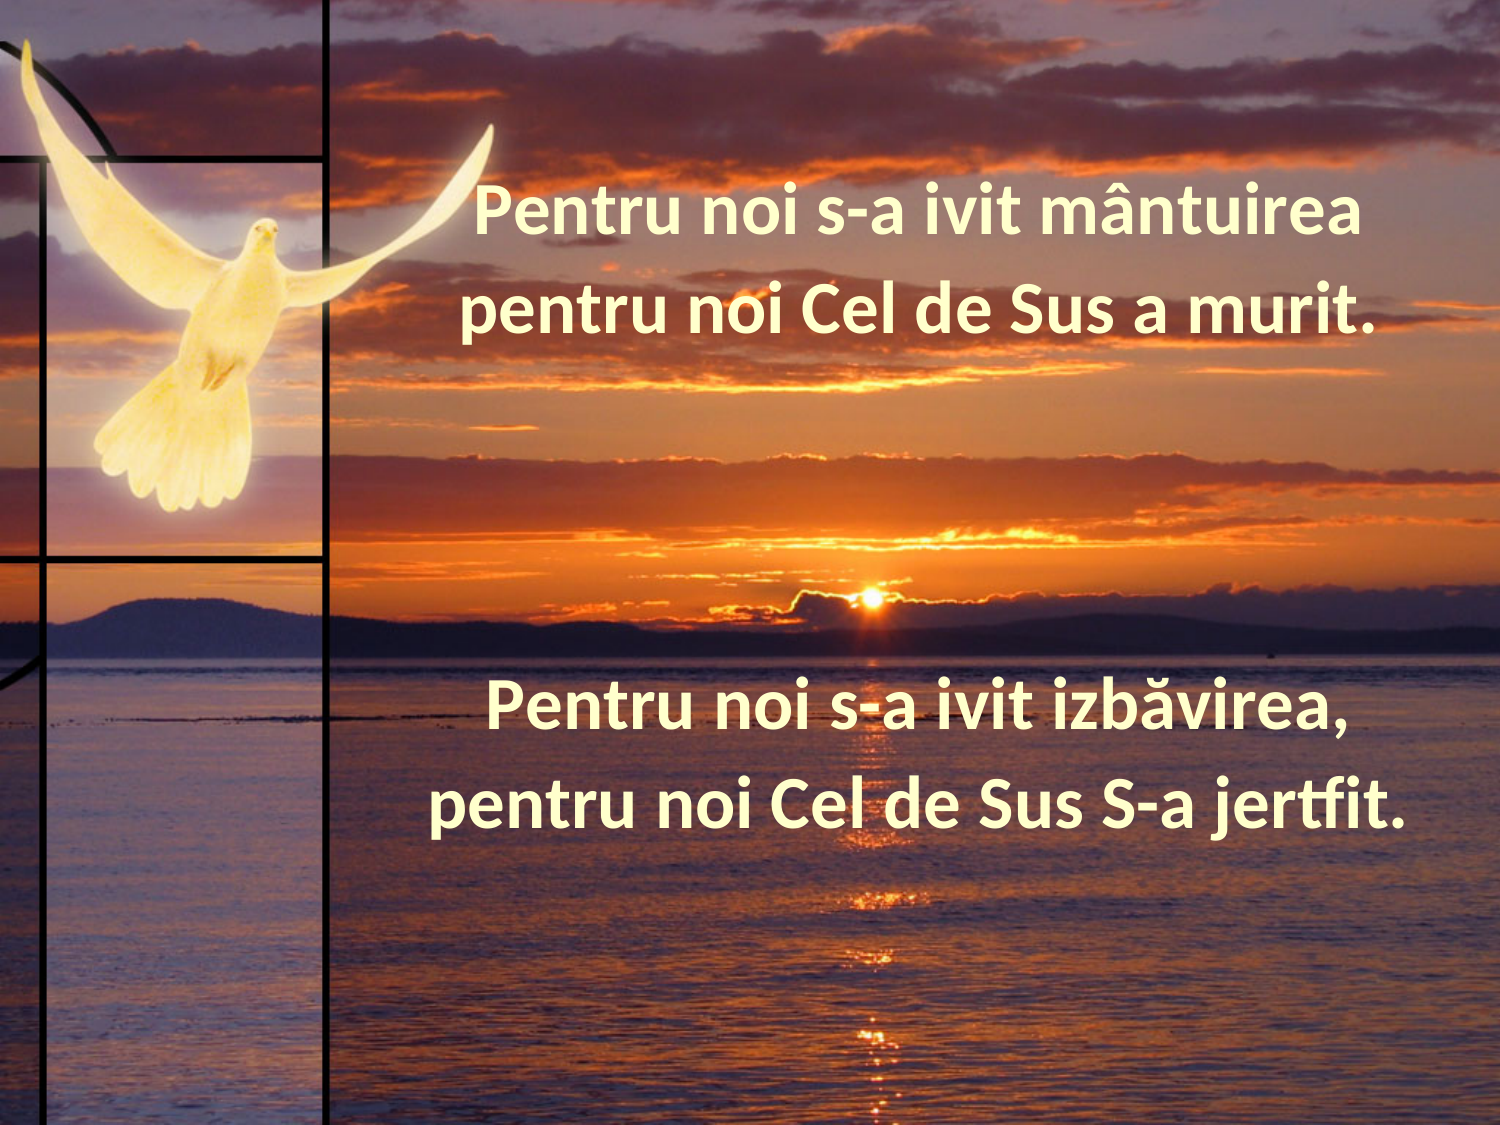

Pentru noi s-a ivit mântuirea
pentru noi Cel de Sus a murit.
Pentru noi s-a ivit izbăvirea,
pentru noi Cel de Sus S-a jertfit.